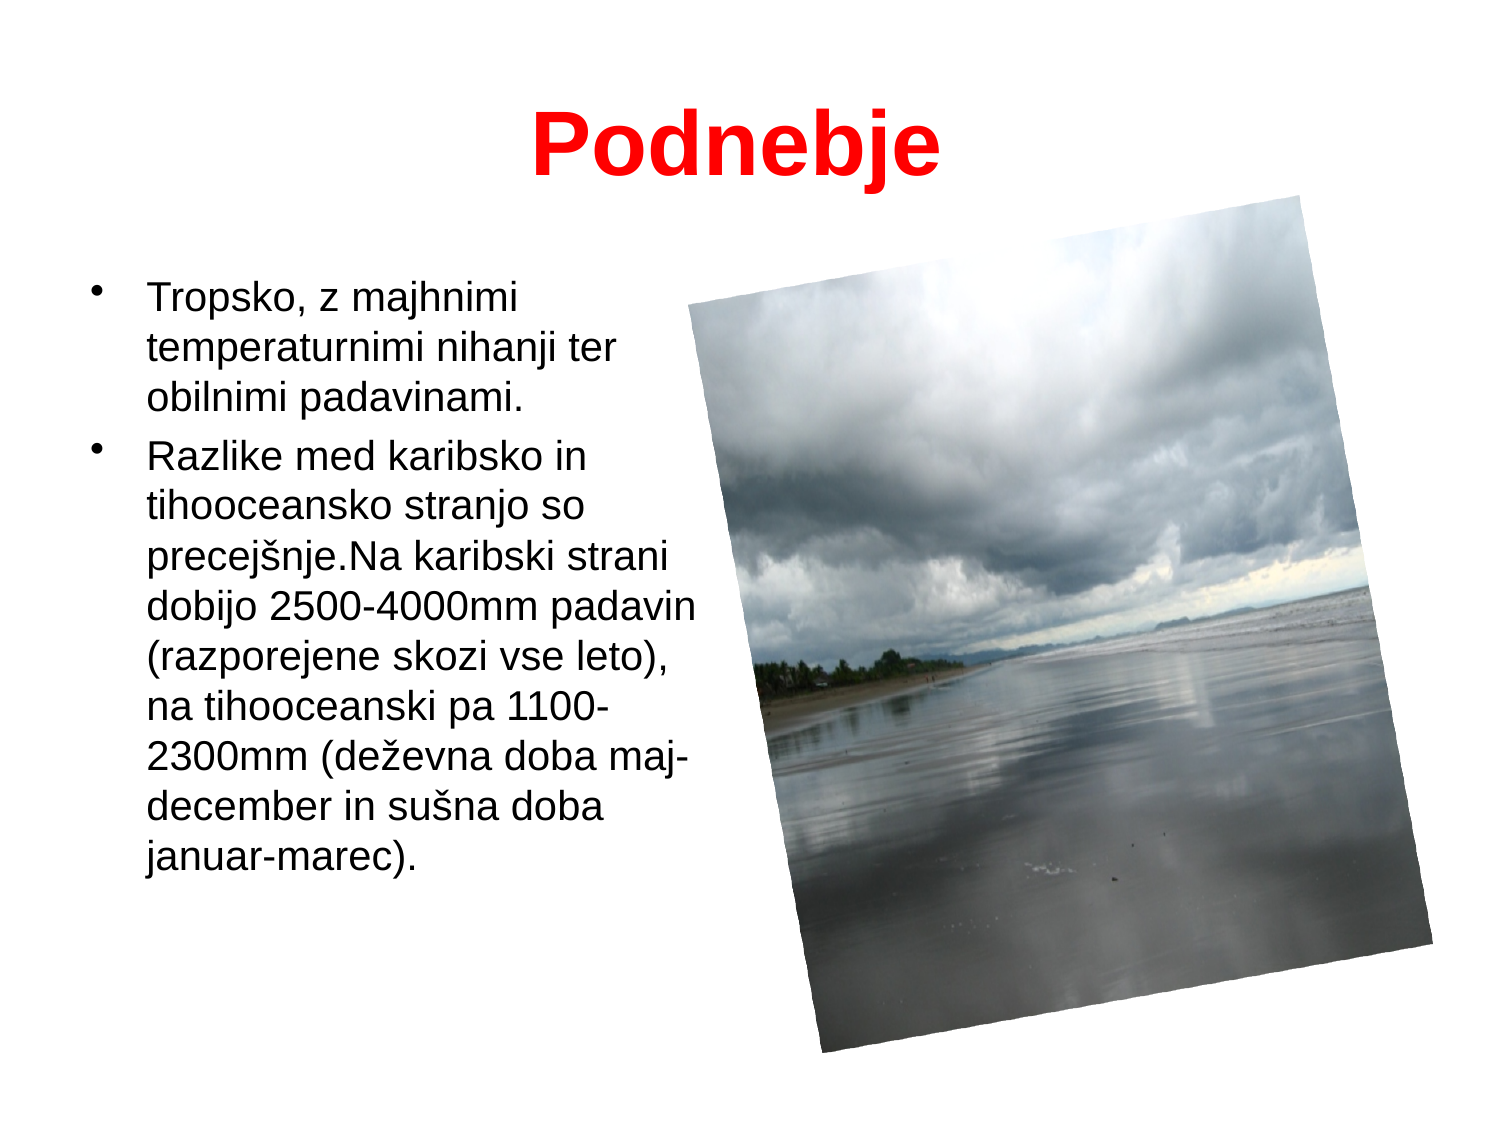

# Podnebje
Tropsko, z majhnimi temperaturnimi nihanji ter obilnimi padavinami.
Razlike med karibsko in tihooceansko stranjo so precejšnje.Na karibski strani dobijo 2500-4000mm padavin (razporejene skozi vse leto), na tihooceanski pa 1100-2300mm (deževna doba maj-december in sušna doba januar-marec).